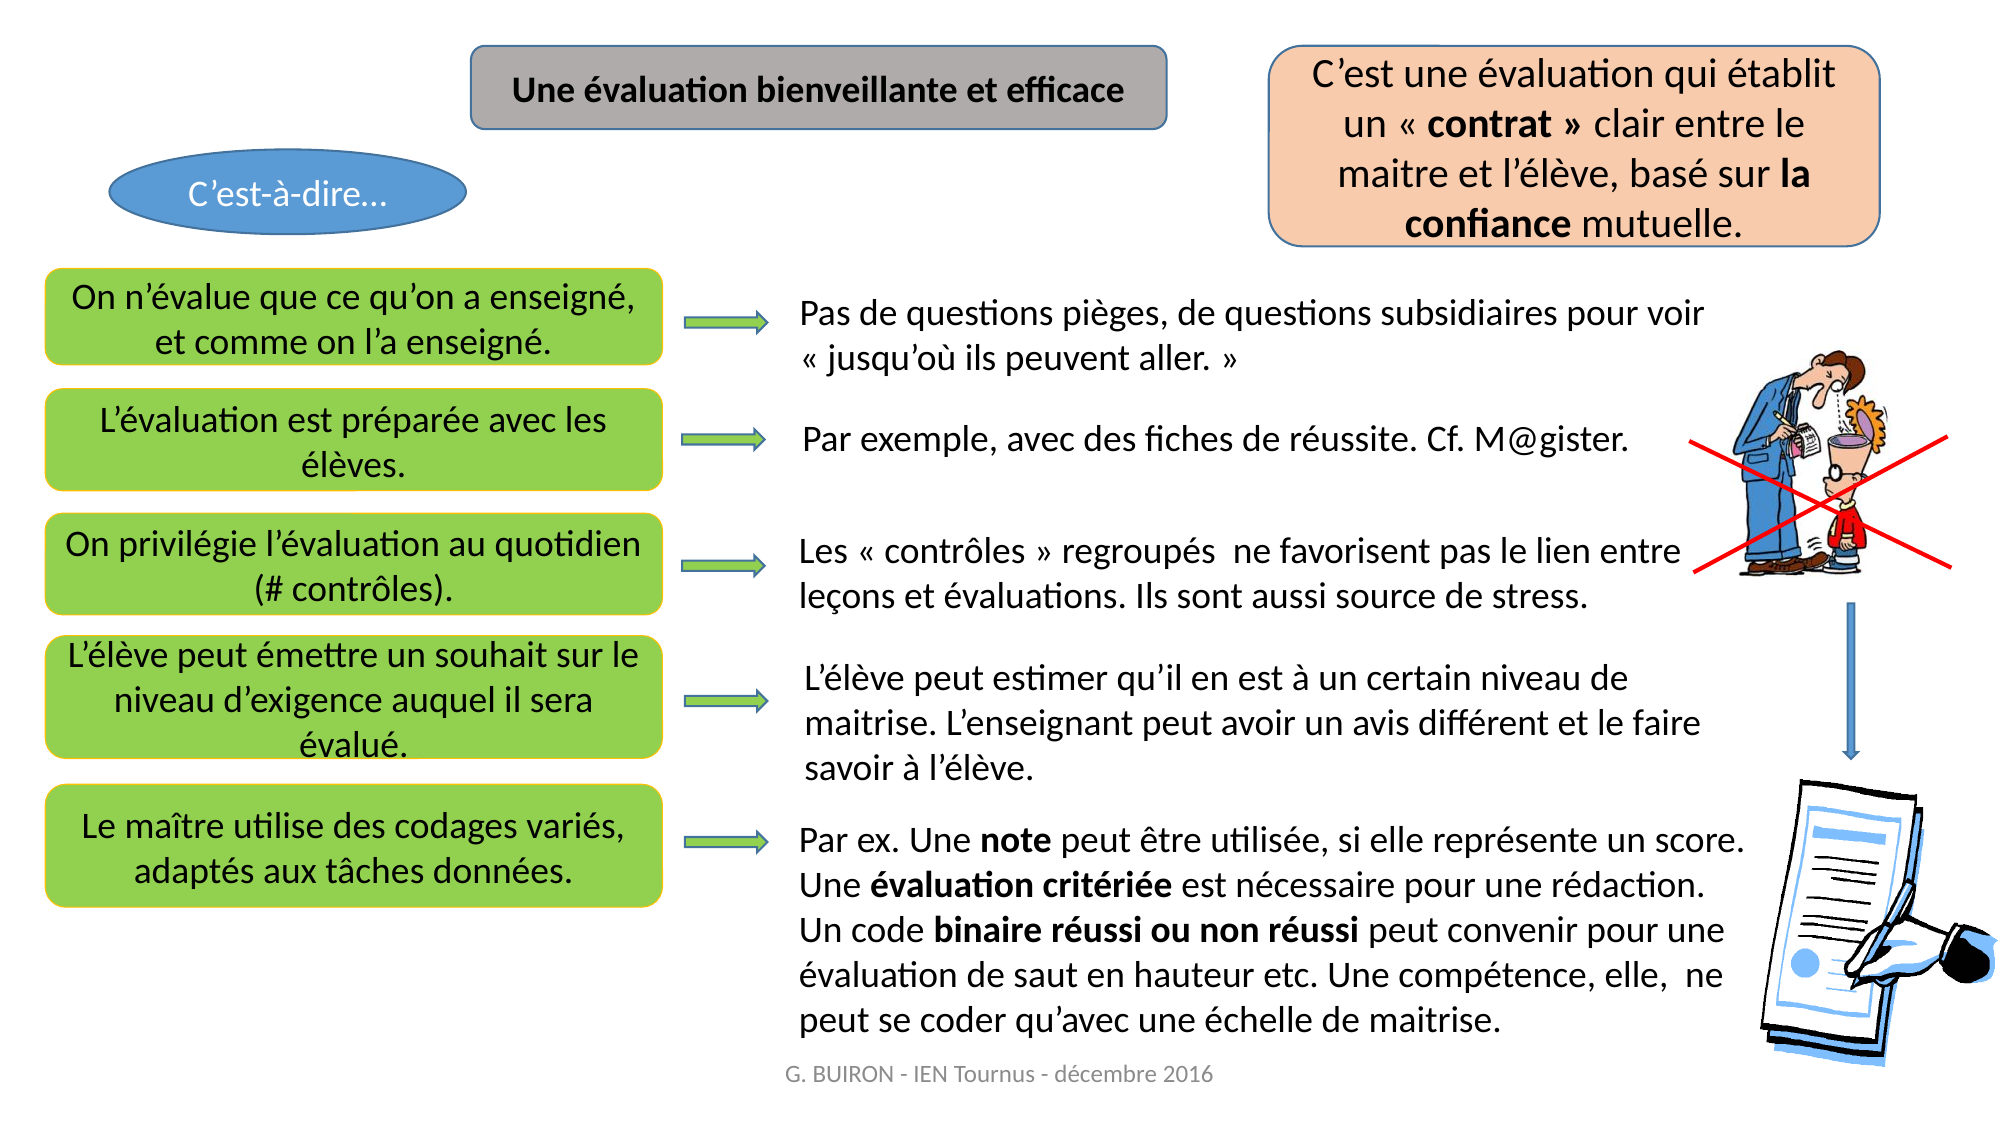

Une évaluation bienveillante et efficace
C’est une évaluation qui établit un « contrat » clair entre le maitre et l’élève, basé sur la confiance mutuelle.
C’est-à-dire…
On n’évalue que ce qu’on a enseigné, et comme on l’a enseigné.
Pas de questions pièges, de questions subsidiaires pour voir
« jusqu’où ils peuvent aller. »
L’évaluation est préparée avec les élèves.
Par exemple, avec des fiches de réussite. Cf. M@gister.
On privilégie l’évaluation au quotidien (# contrôles).
Les « contrôles » regroupés ne favorisent pas le lien entre leçons et évaluations. Ils sont aussi source de stress.
L’élève peut émettre un souhait sur le niveau d’exigence auquel il sera évalué.
L’élève peut estimer qu’il en est à un certain niveau de maitrise. L’enseignant peut avoir un avis différent et le faire savoir à l’élève.
Le maître utilise des codages variés, adaptés aux tâches données.
Par ex. Une note peut être utilisée, si elle représente un score. Une évaluation critériée est nécessaire pour une rédaction. Un code binaire réussi ou non réussi peut convenir pour une évaluation de saut en hauteur etc. Une compétence, elle, ne peut se coder qu’avec une échelle de maitrise.
G. BUIRON - IEN Tournus - décembre 2016